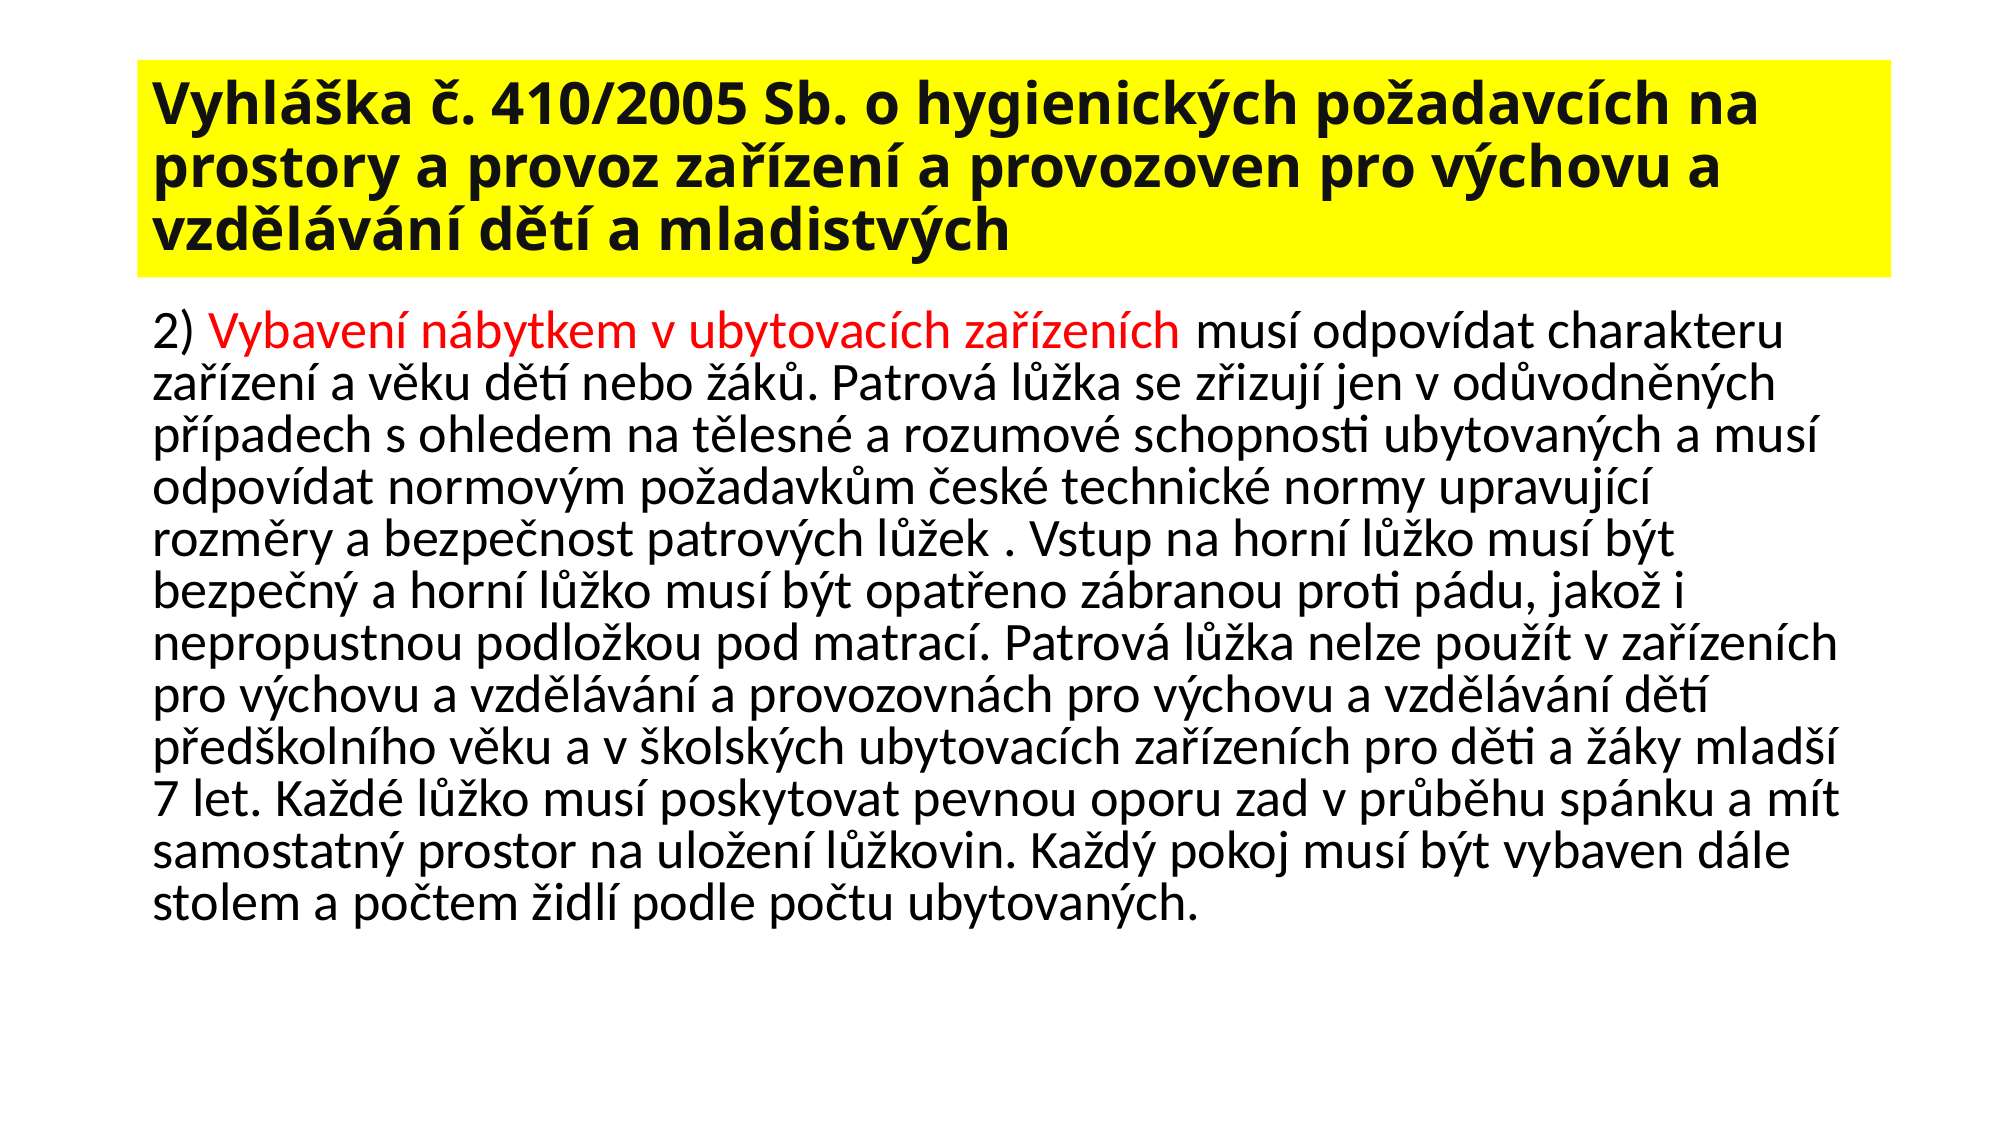

# Vyhláška č. 410/2005 Sb. o hygienických požadavcích na prostory a provoz zařízení a provozoven pro výchovu a vzdělávání dětí a mladistvých
2) Vybavení nábytkem v ubytovacích zařízeních musí odpovídat charakteru zařízení a věku dětí nebo žáků. Patrová lůžka se zřizují jen v odůvodněných případech s ohledem na tělesné a rozumové schopnosti ubytovaných a musí odpovídat normovým požadavkům české technické normy upravující rozměry a bezpečnost patrových lůžek . Vstup na horní lůžko musí být bezpečný a horní lůžko musí být opatřeno zábranou proti pádu, jakož i nepropustnou podložkou pod matrací. Patrová lůžka nelze použít v zařízeních pro výchovu a vzdělávání a provozovnách pro výchovu a vzdělávání dětí předškolního věku a v školských ubytovacích zařízeních pro děti a žáky mladší 7 let. Každé lůžko musí poskytovat pevnou oporu zad v průběhu spánku a mít samostatný prostor na uložení lůžkovin. Každý pokoj musí být vybaven dále stolem a počtem židlí podle počtu ubytovaných.